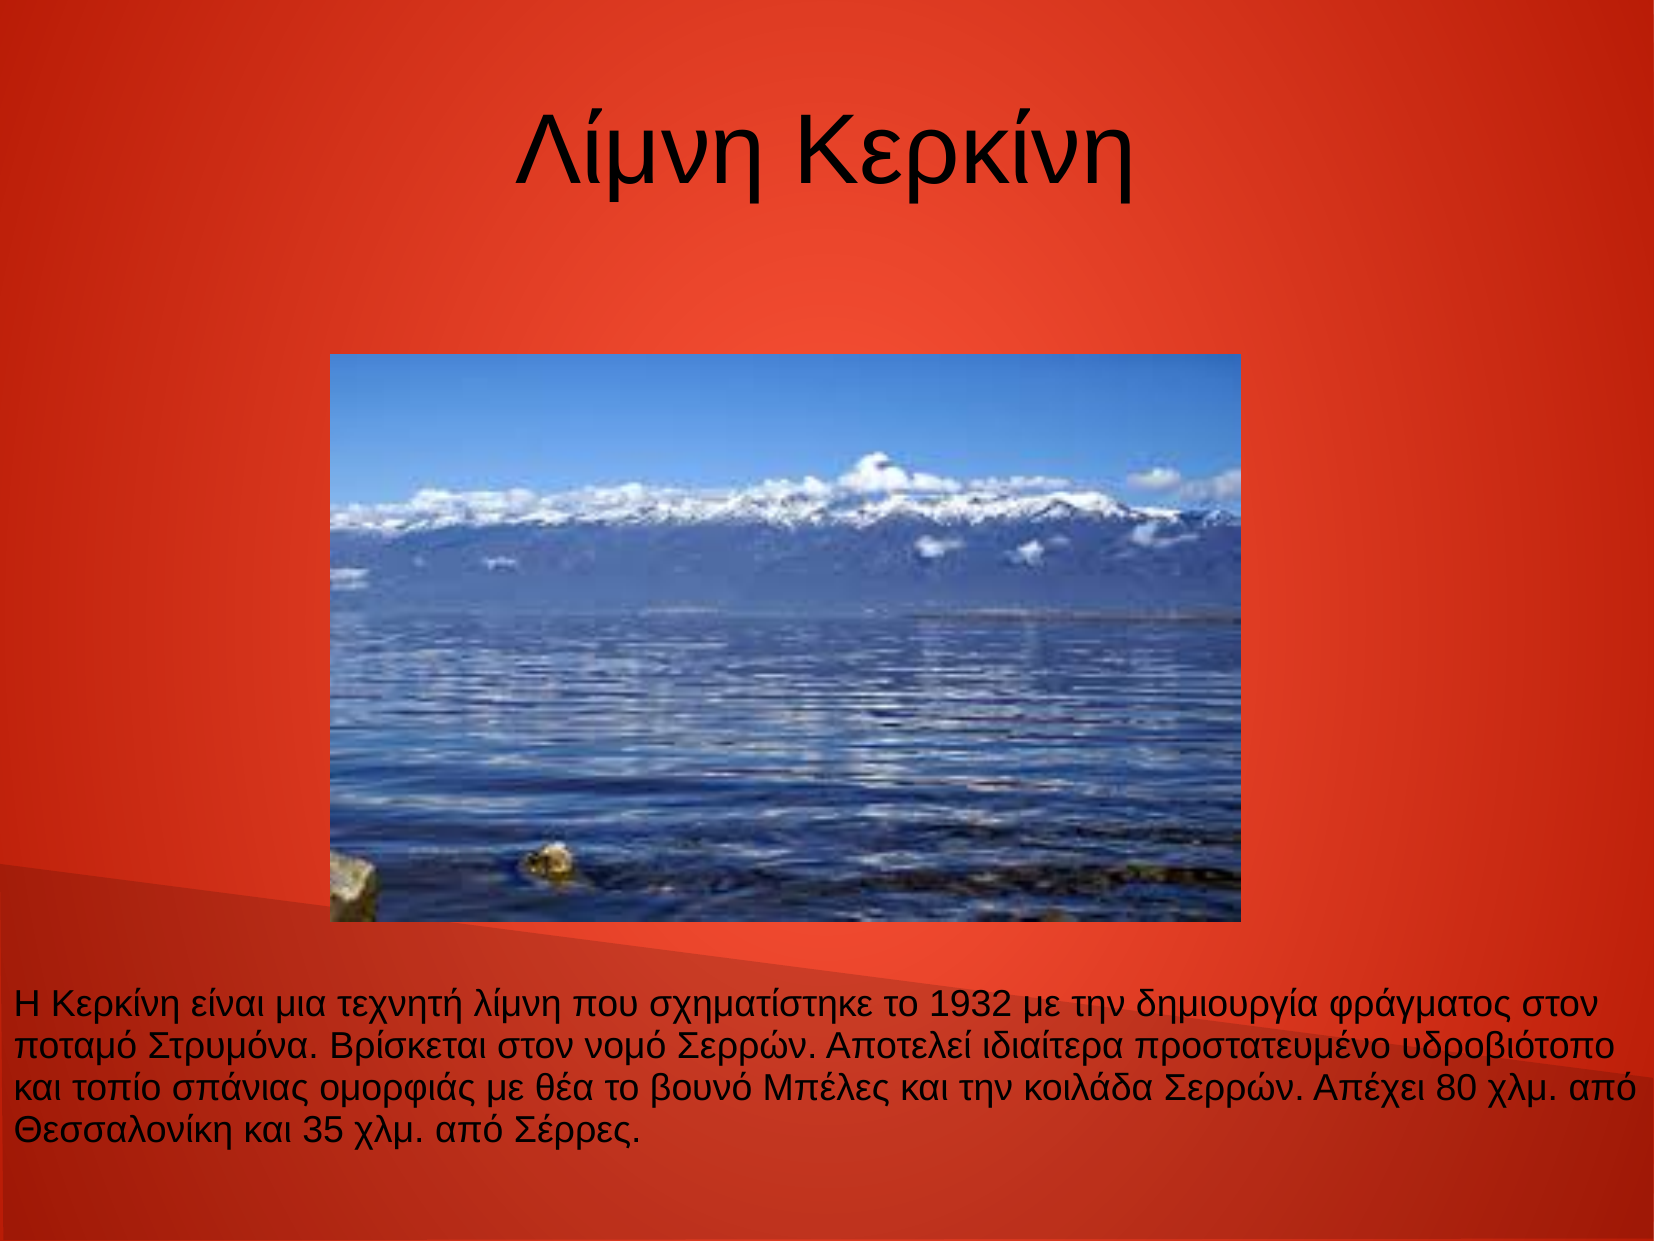

# Λίμνη Κερκίνη
Η Κερκίνη είναι μια τεχνητή λίμνη που σχηματίστηκε το 1932 με την δημιουργία φράγματος στον ποταμό Στρυμόνα. Βρίσκεται στον νομό Σερρών. Αποτελεί ιδιαίτερα προστατευμένο υδροβιότοπο και τοπίο σπάνιας ομορφιάς με θέα το βουνό Μπέλες και την κοιλάδα Σερρών. Απέχει 80 χλμ. από Θεσσαλονίκη και 35 χλμ. από Σέρρες.